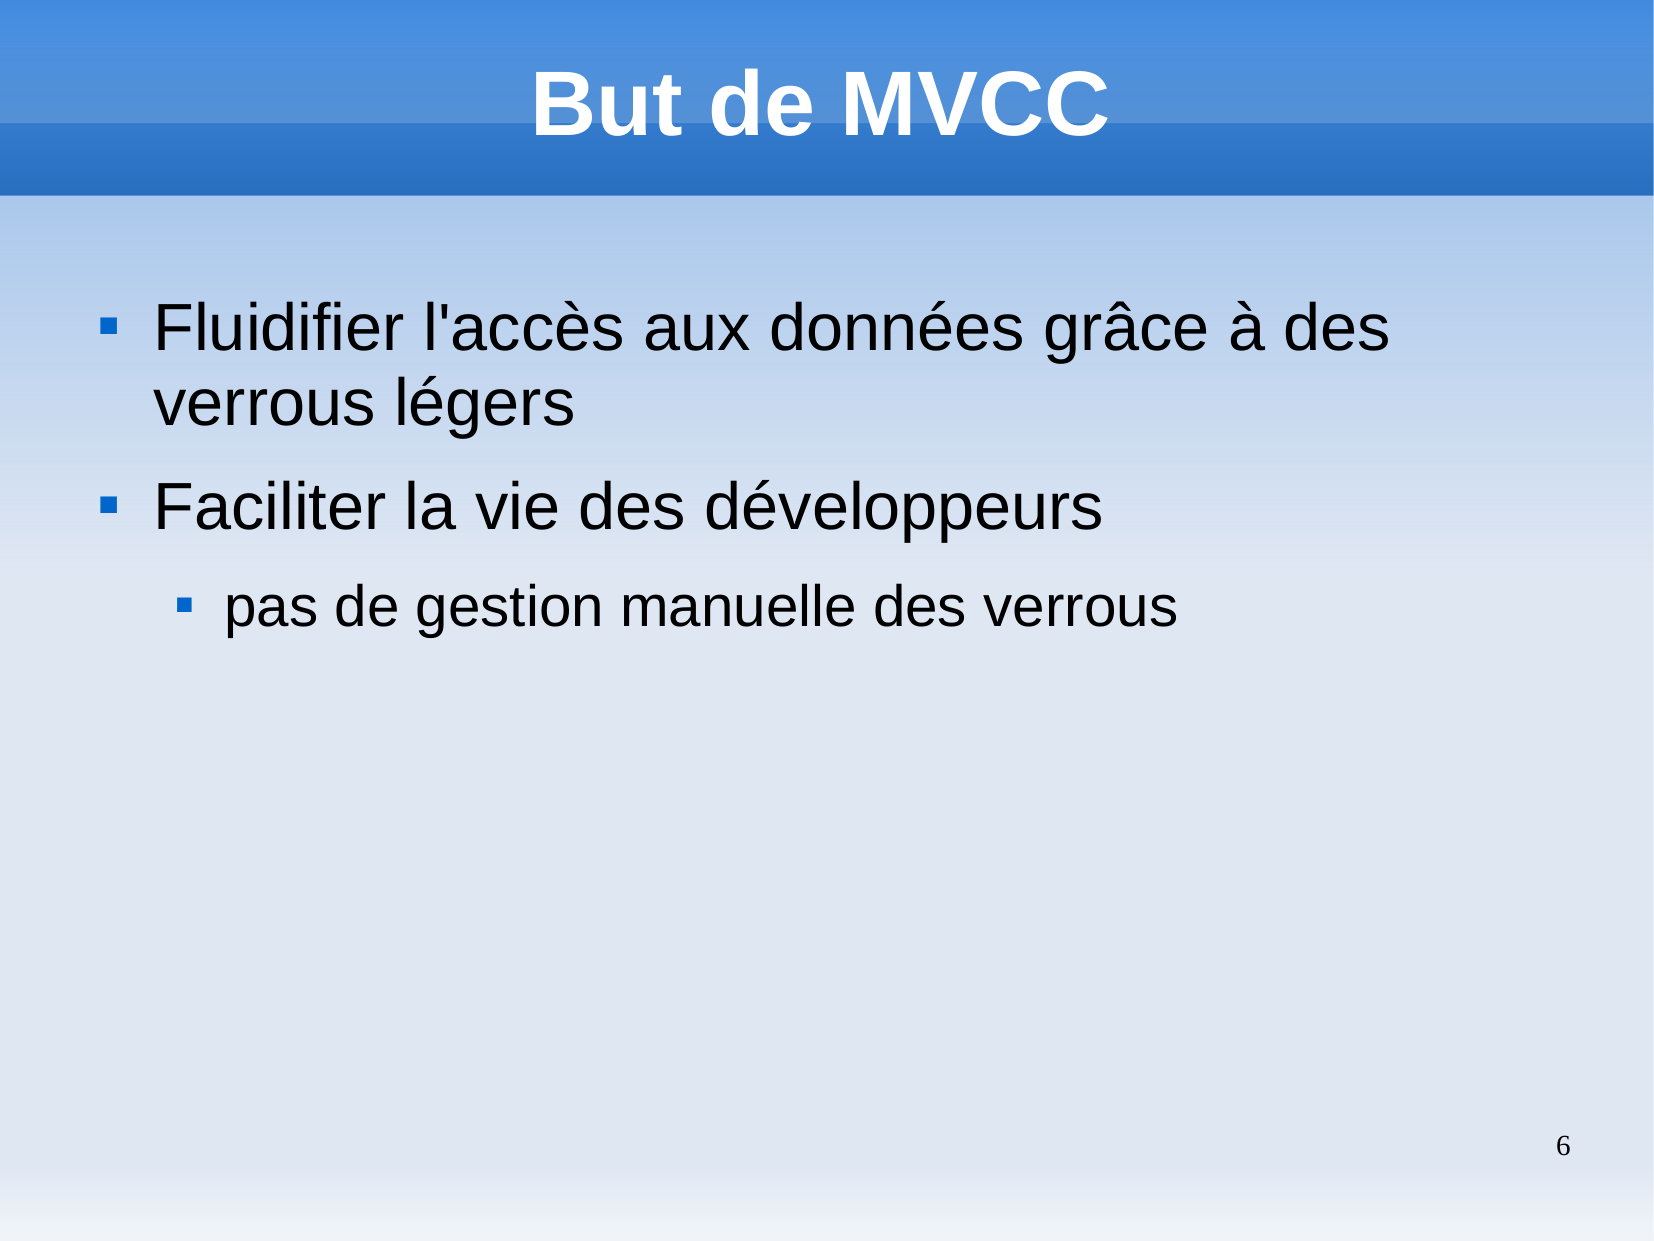

# But de MVCC
Fluidifier l'accès aux données grâce à des verrous légers
Faciliter la vie des développeurs
pas de gestion manuelle des verrous
6